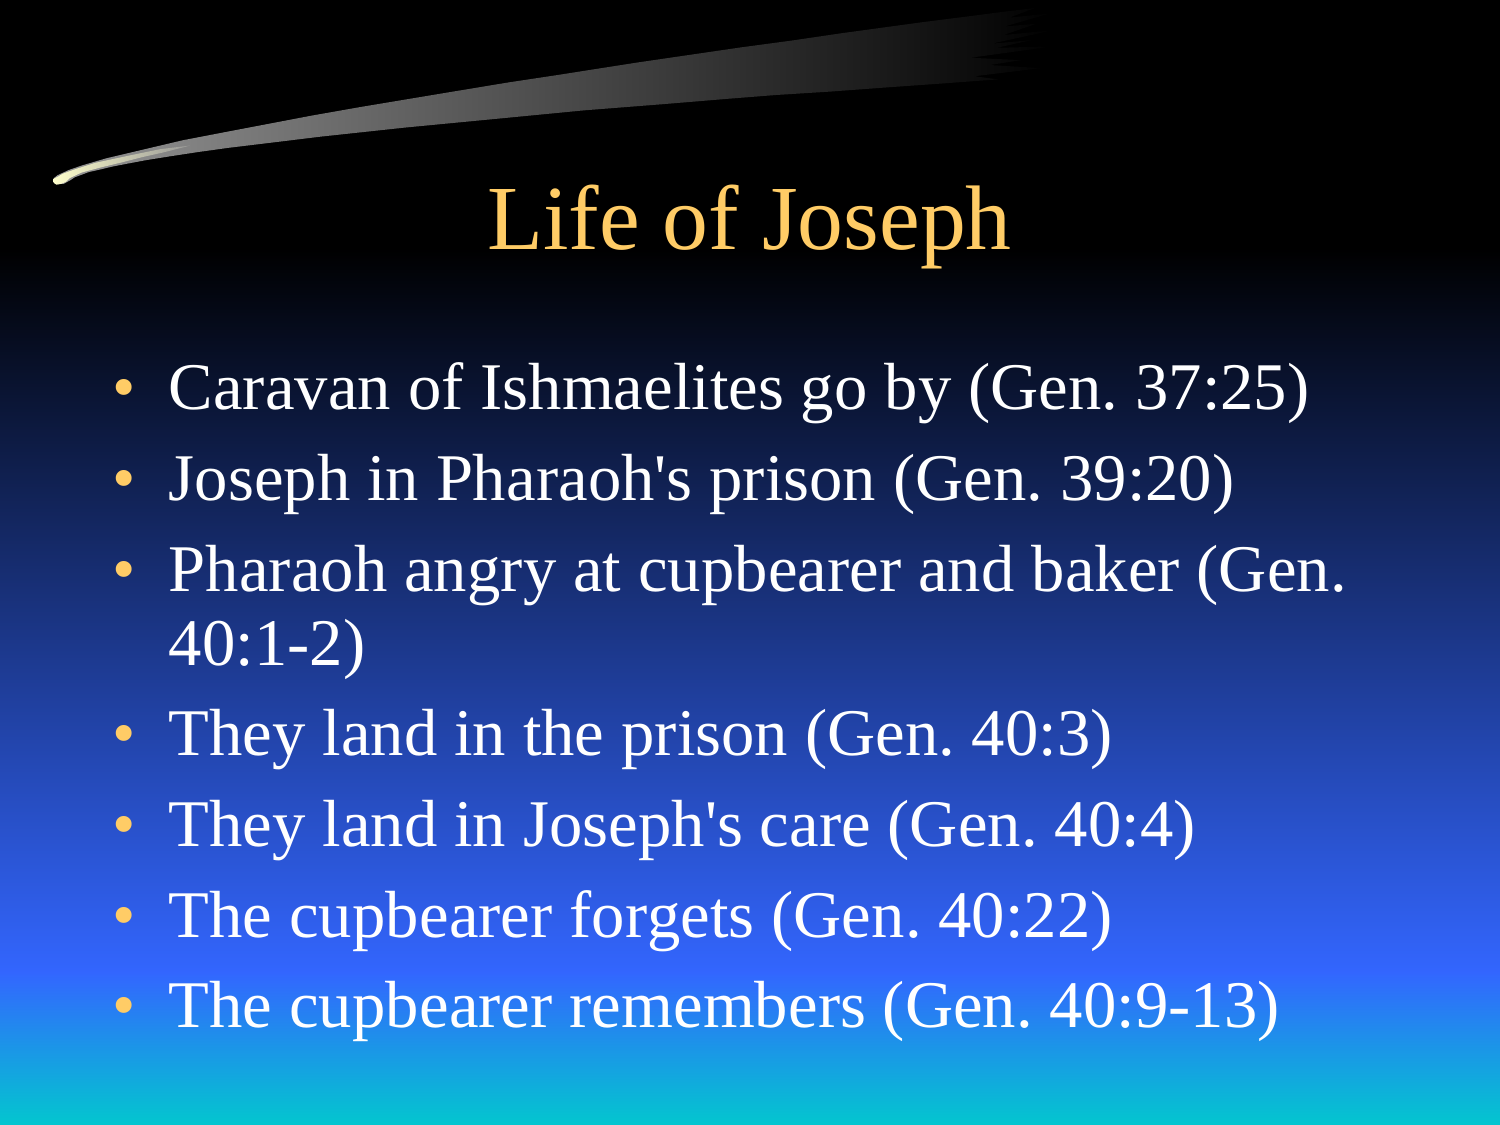

# Life of Joseph
Caravan of Ishmaelites go by (Gen. 37:25)
Joseph in Pharaoh's prison (Gen. 39:20)
Pharaoh angry at cupbearer and baker (Gen. 40:1-2)
They land in the prison (Gen. 40:3)
They land in Joseph's care (Gen. 40:4)
The cupbearer forgets (Gen. 40:22)
The cupbearer remembers (Gen. 40:9-13)